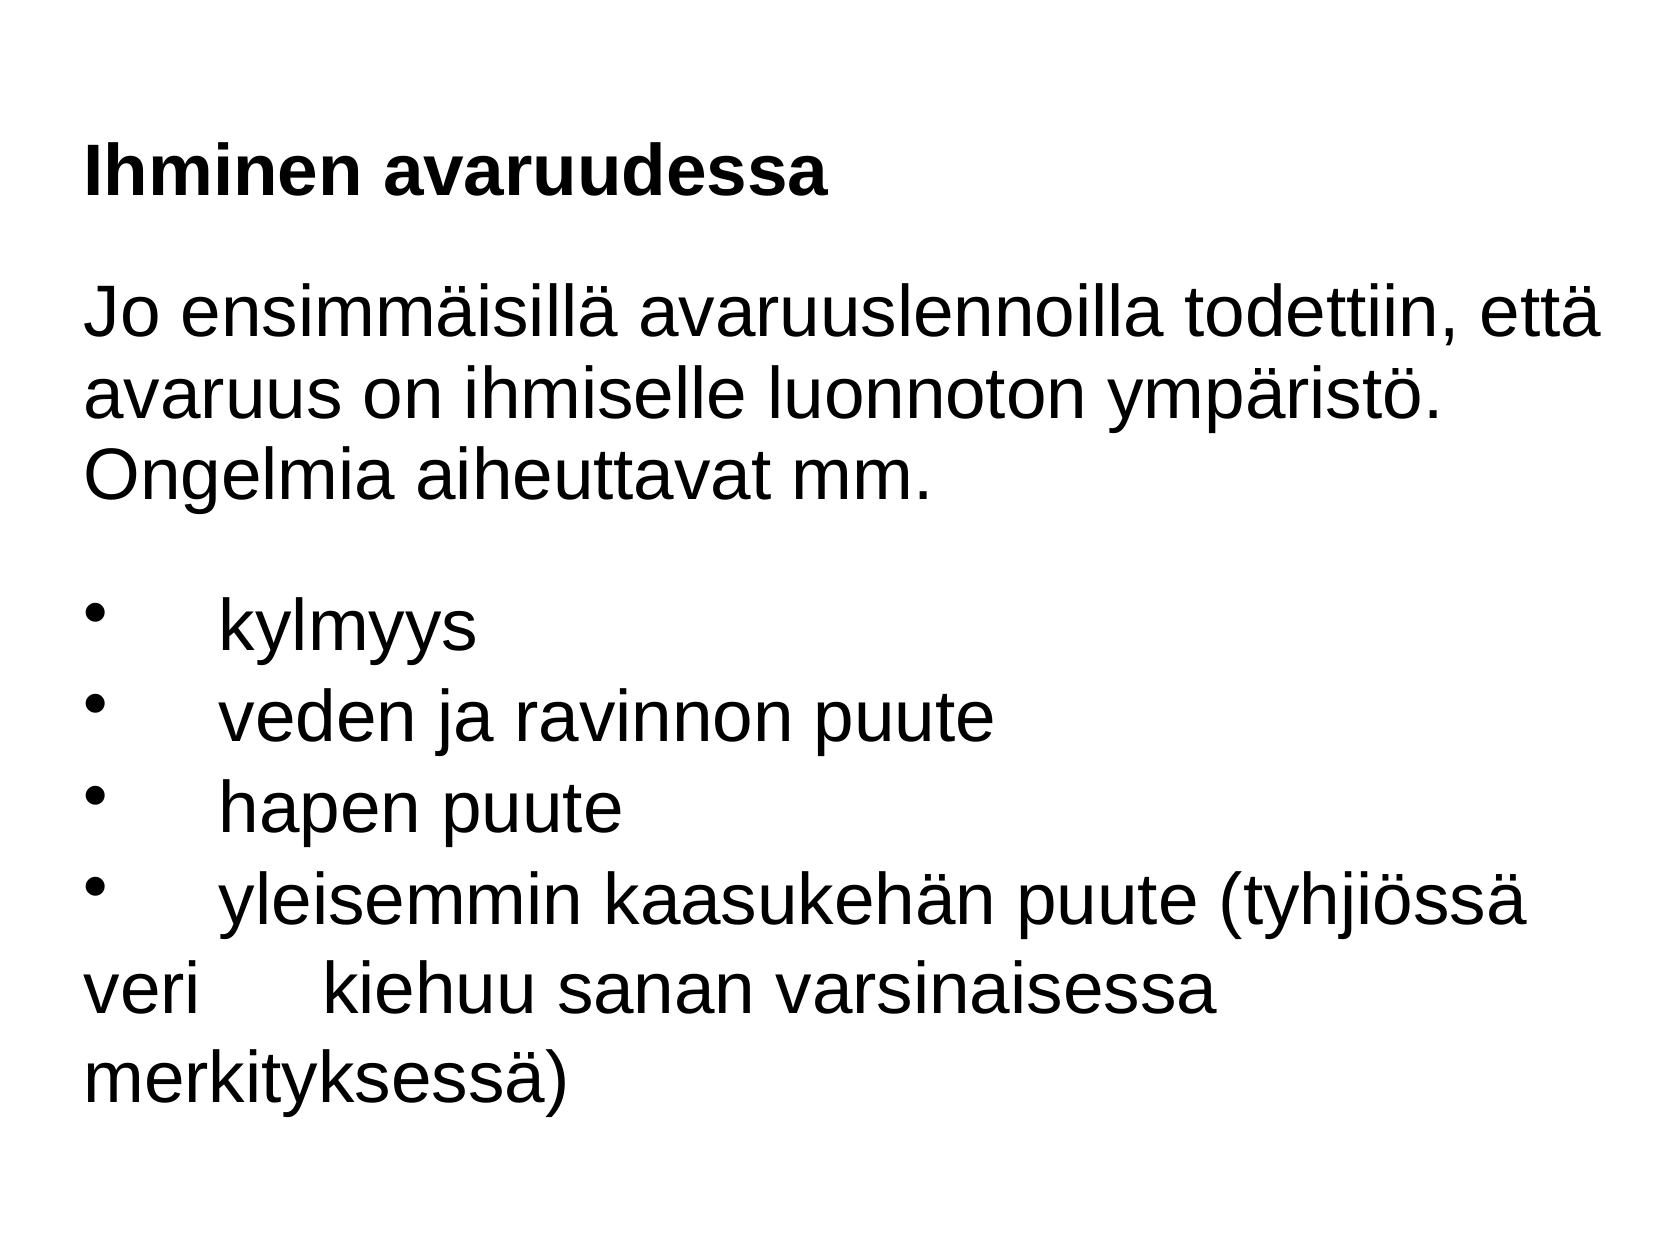

Ihminen avaruudessa
Jo ensimmäisillä avaruuslennoilla todettiin, että
avaruus on ihmiselle luonnoton ympäristö.
Ongelmia aiheuttavat mm.
 kylmyys
 veden ja ravinnon puute
 hapen puute
 yleisemmin kaasukehän puute (tyhjiössä veri kiehuu sanan varsinaisessa merkityksessä)